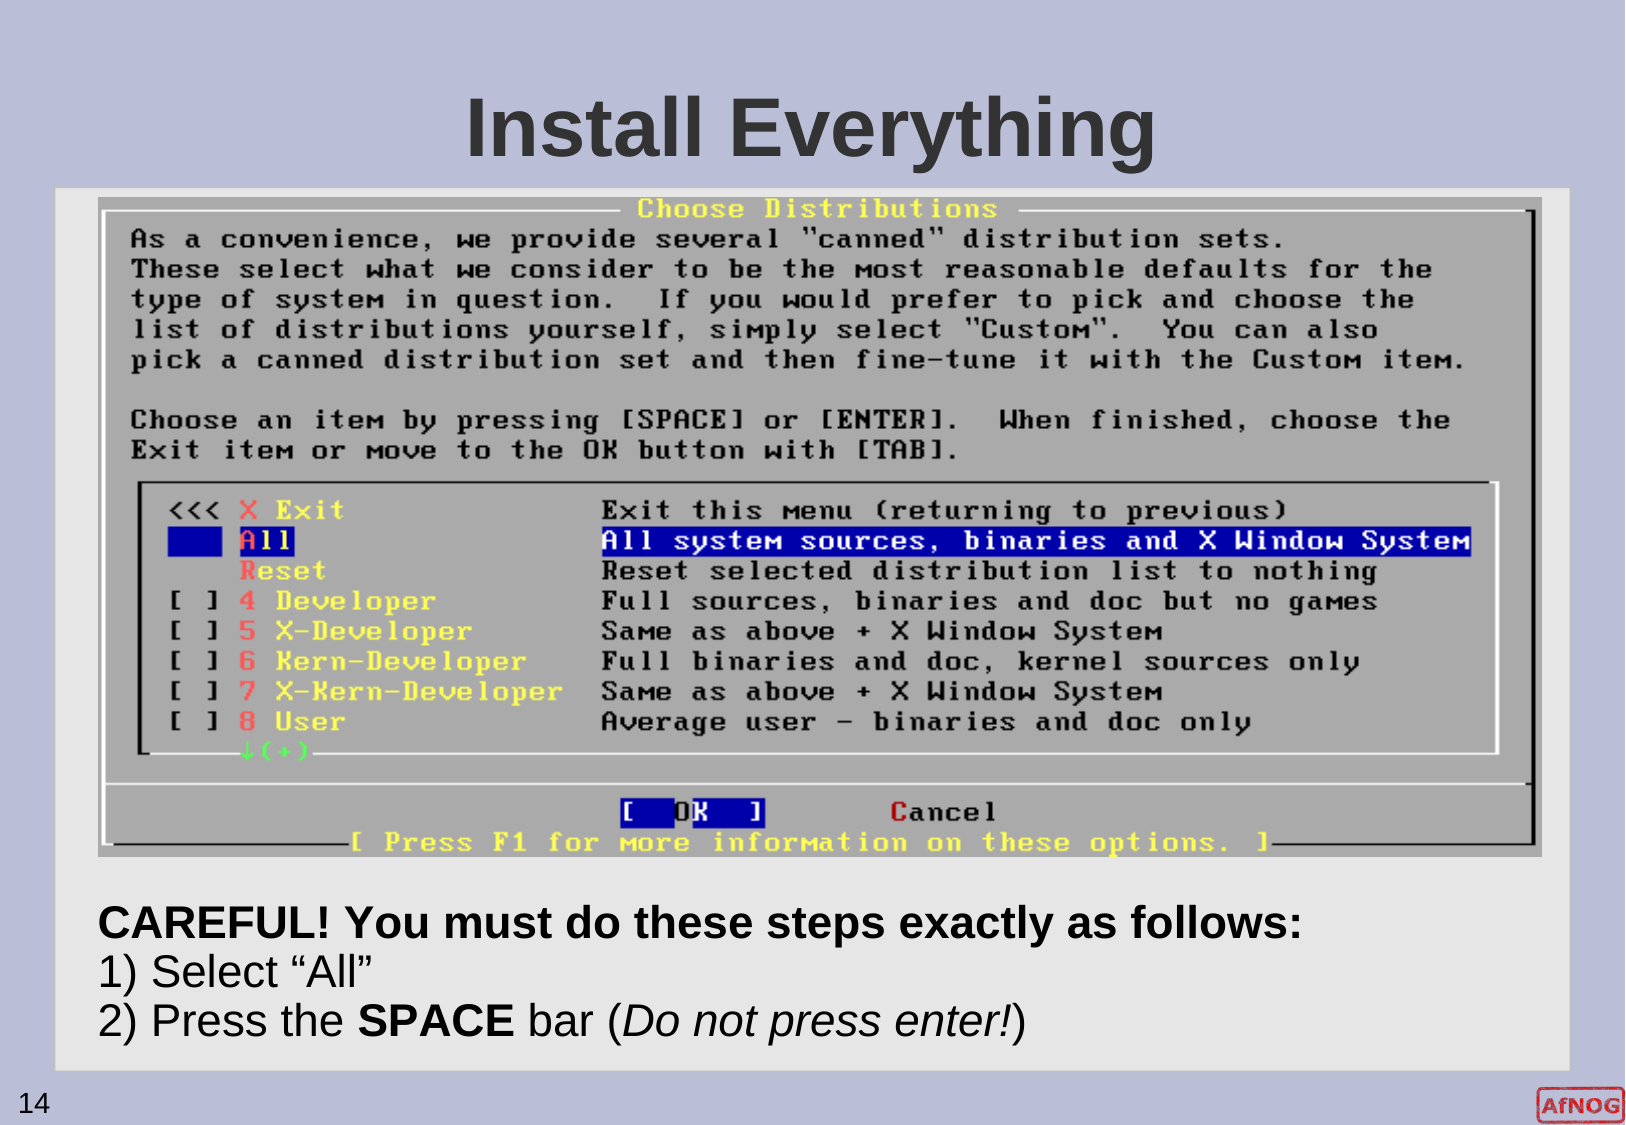

# Install Everything
CAREFUL! You must do these steps exactly as follows:
 Select “All”
 Press the SPACE bar (Do not press enter!)